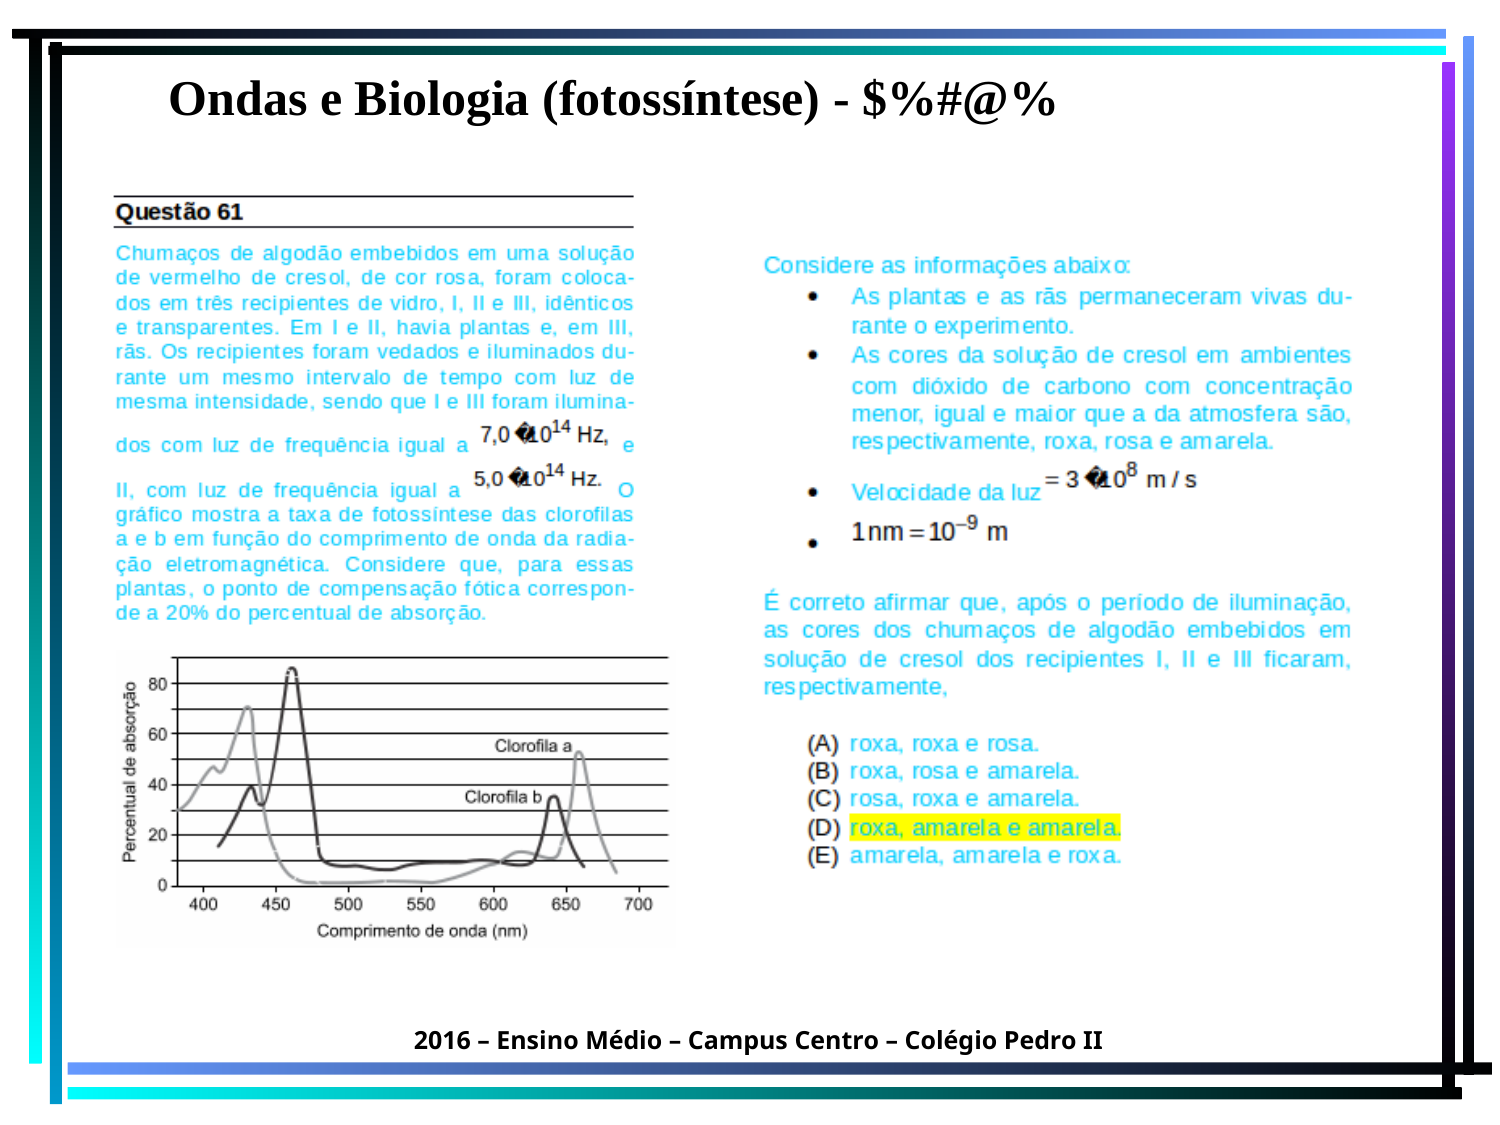

# Ondas e Biologia (fotossíntese) - $%#@%
2016 – Ensino Médio – Campus Centro – Colégio Pedro II